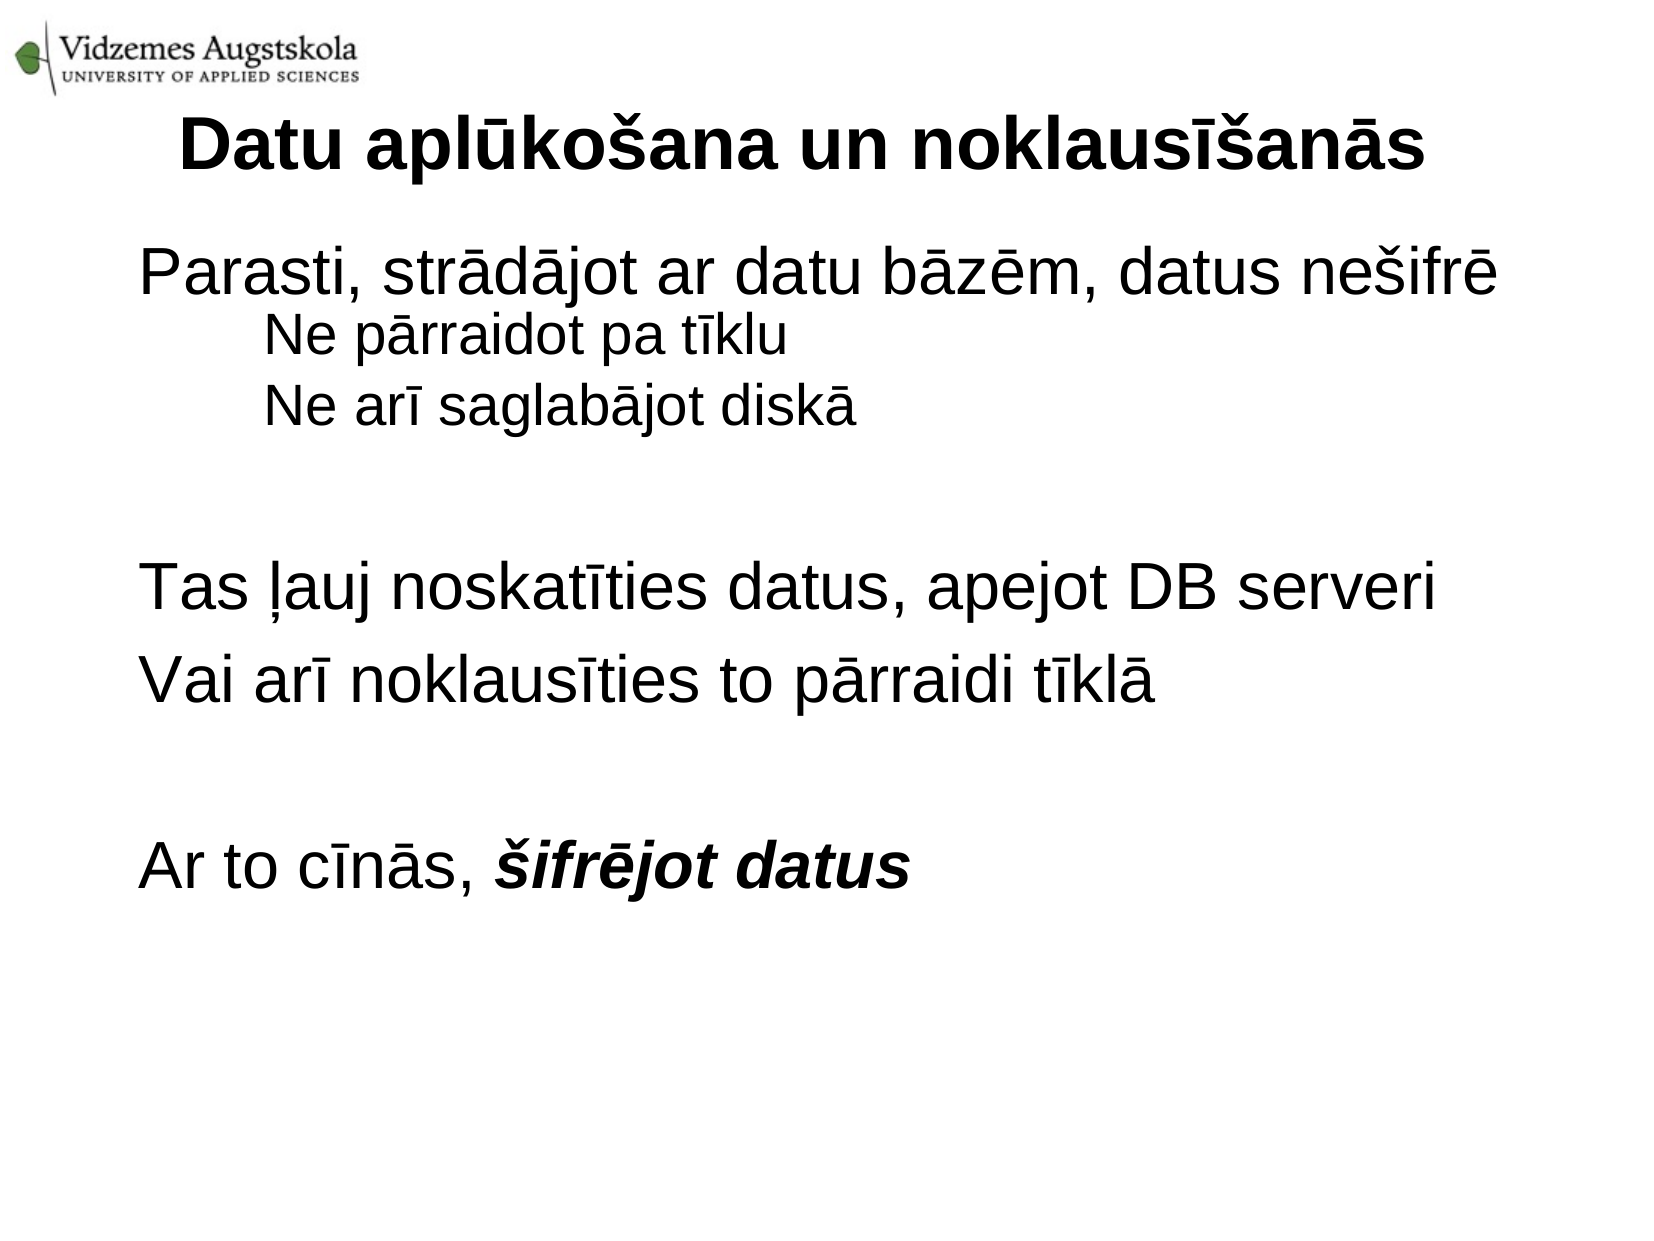

# Datu aplūkošana un noklausīšanās
Parasti, strādājot ar datu bāzēm, datus nešifrē
Ne pārraidot pa tīklu
Ne arī saglabājot diskā
Tas ļauj noskatīties datus, apejot DB serveri
Vai arī noklausīties to pārraidi tīklā
Ar to cīnās, šifrējot datus